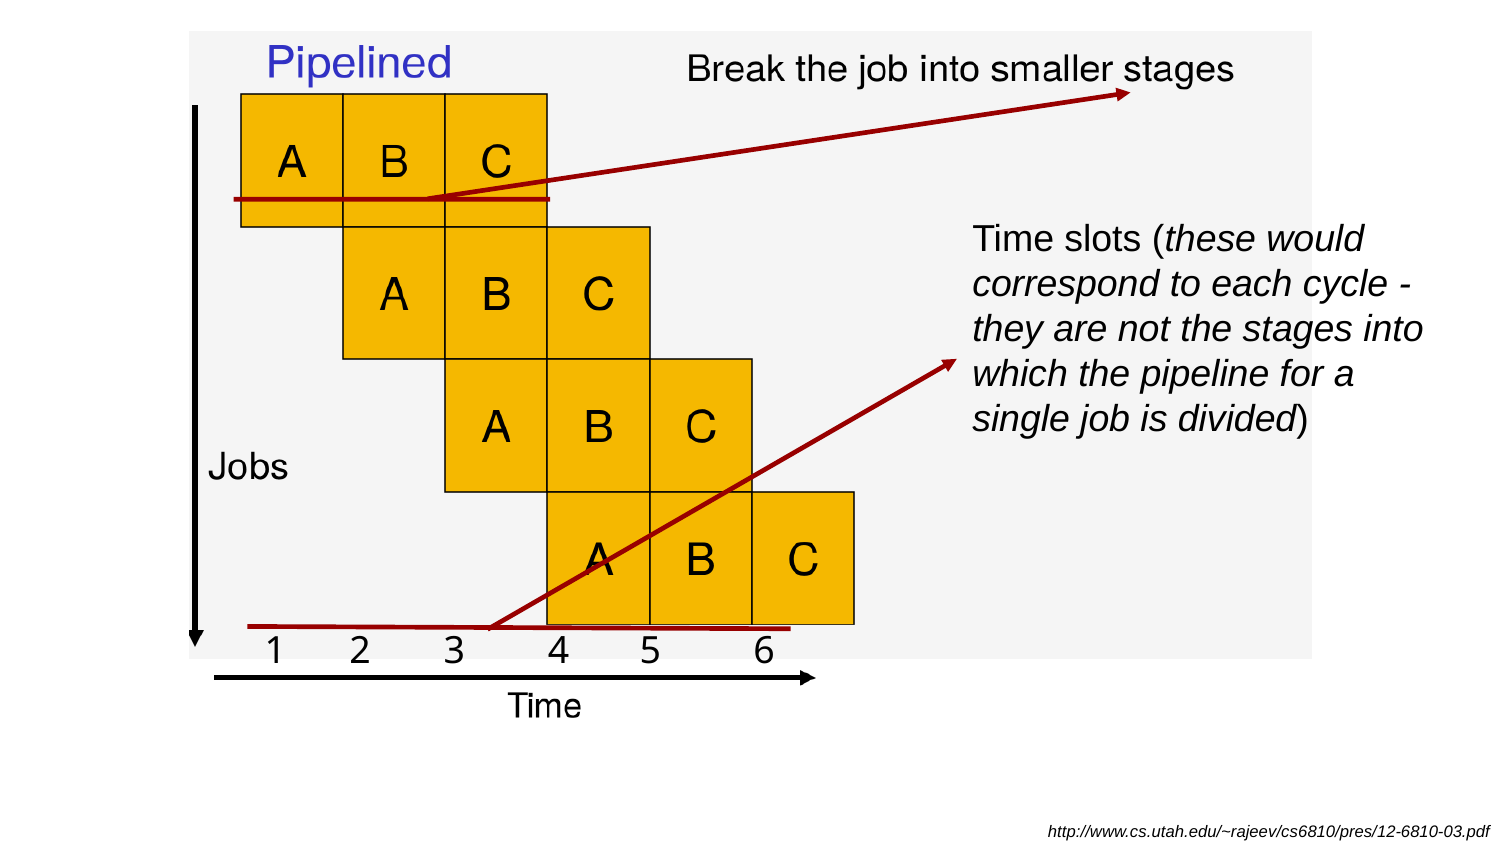

Build a car
Time slots (these would correspond to each cycle - they are not the stages into which the pipeline for a single job is divided)
Build a car
24 h
Build a car
1	 2	 3	 4 	5	 6
http://www.cs.utah.edu/~rajeev/cs6810/pres/12-6810-03.pdf